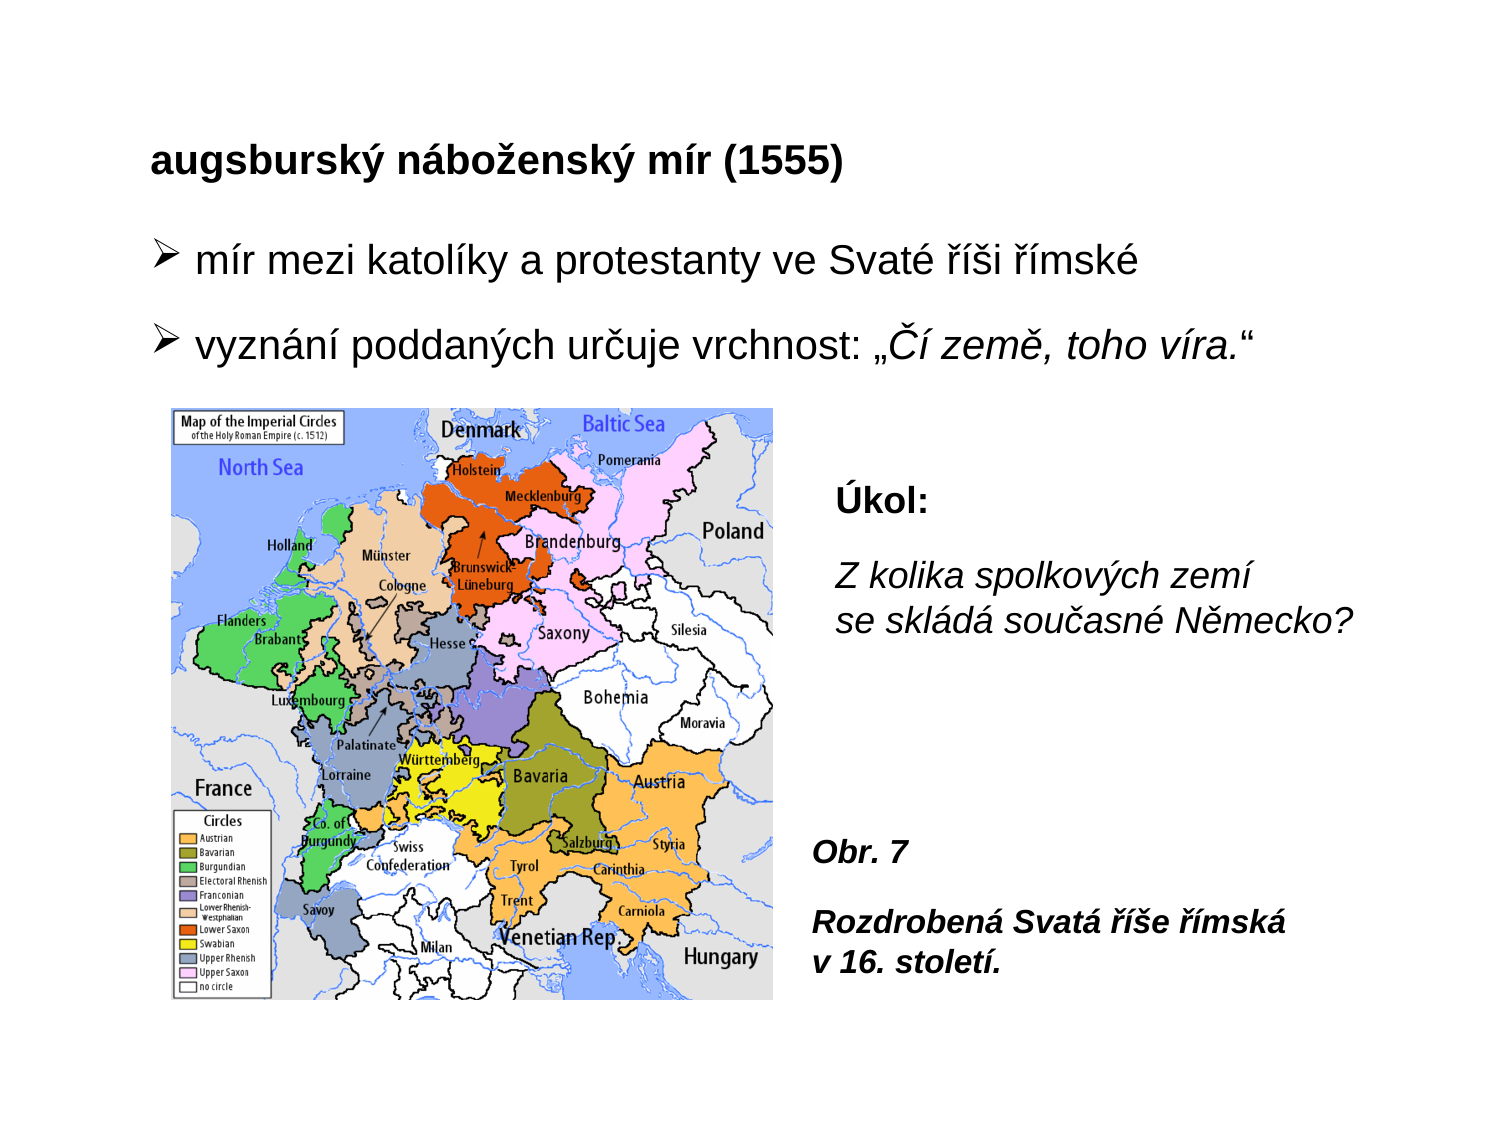

augsburský náboženský mír (1555)
 mír mezi katolíky a protestanty ve Svaté říši římské
 vyznání poddaných určuje vrchnost: „Čí země, toho víra.“
Úkol:
Z kolika spolkových zemí
se skládá současné Německo?
Obr. 7
Rozdrobená Svatá říše římská
v 16. století.